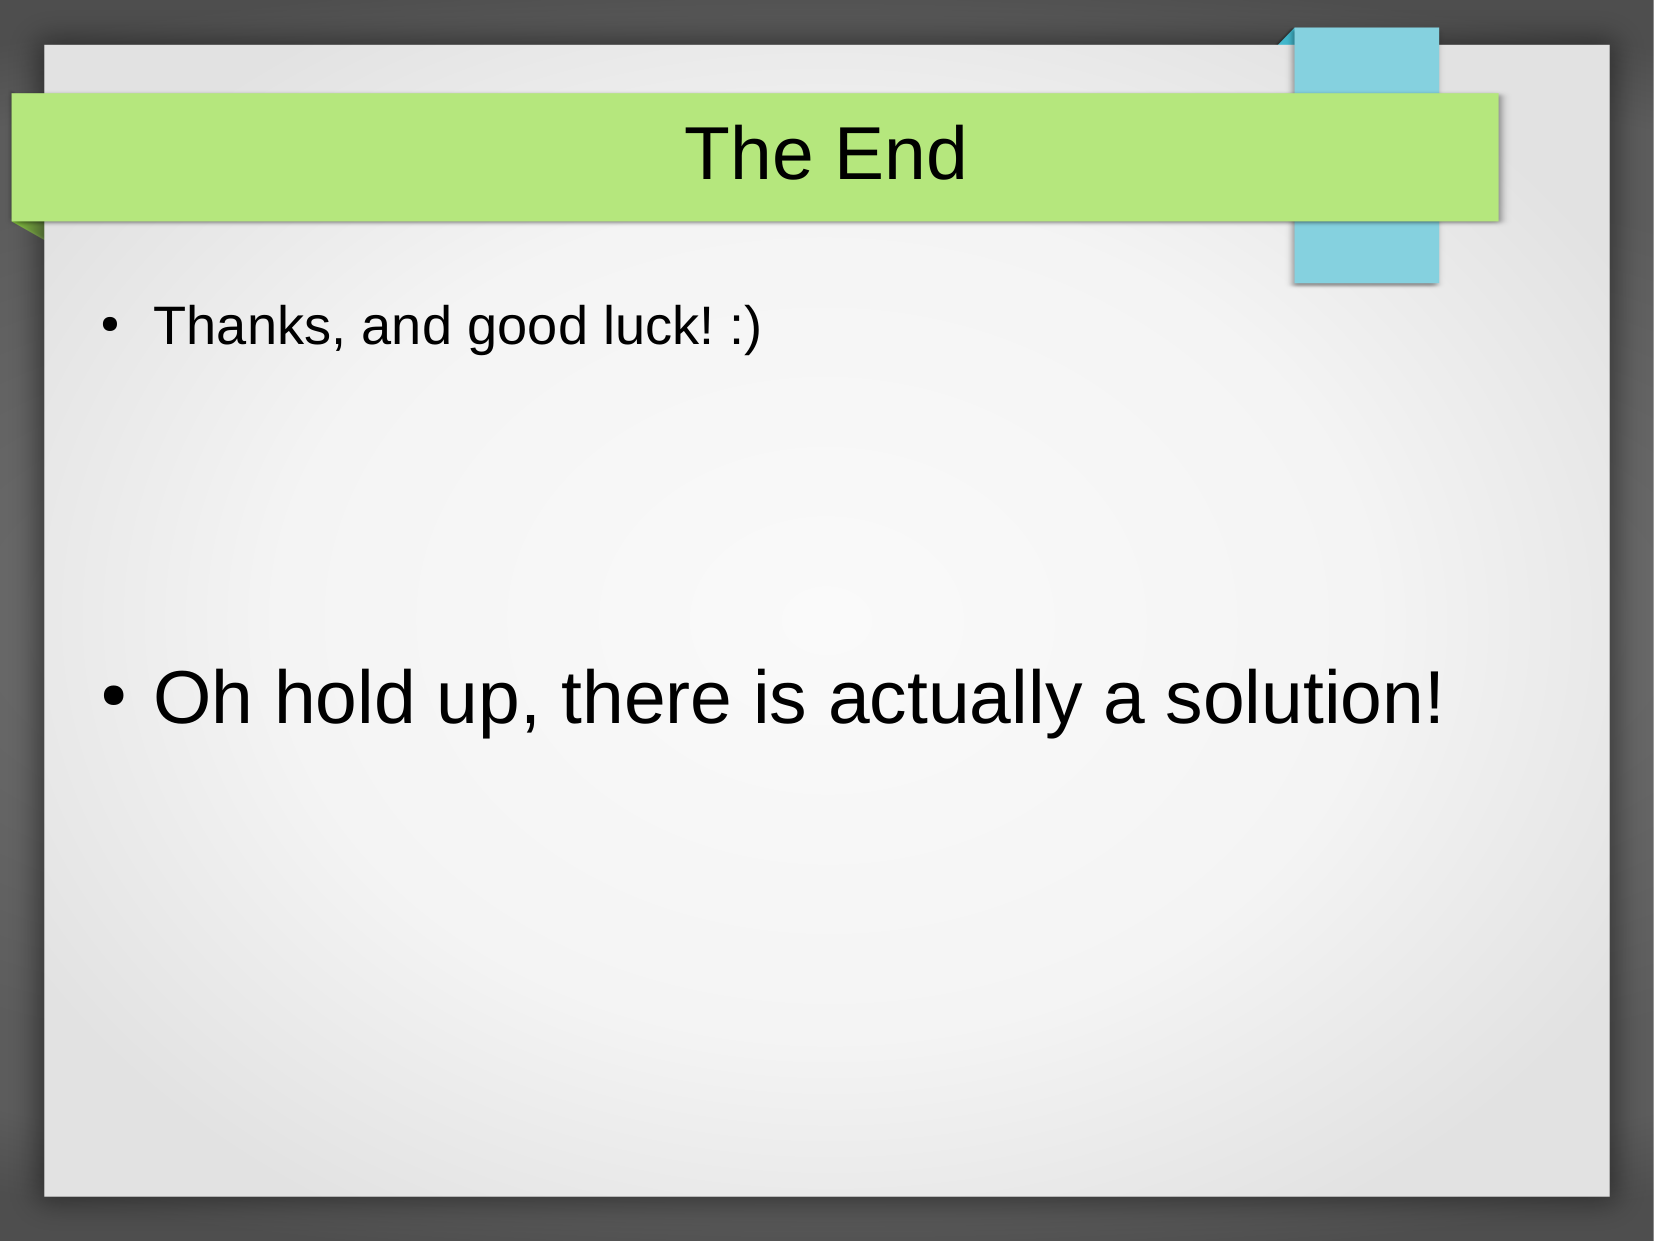

# The End
Thanks, and good luck! :)
Oh hold up, there is actually a solution!